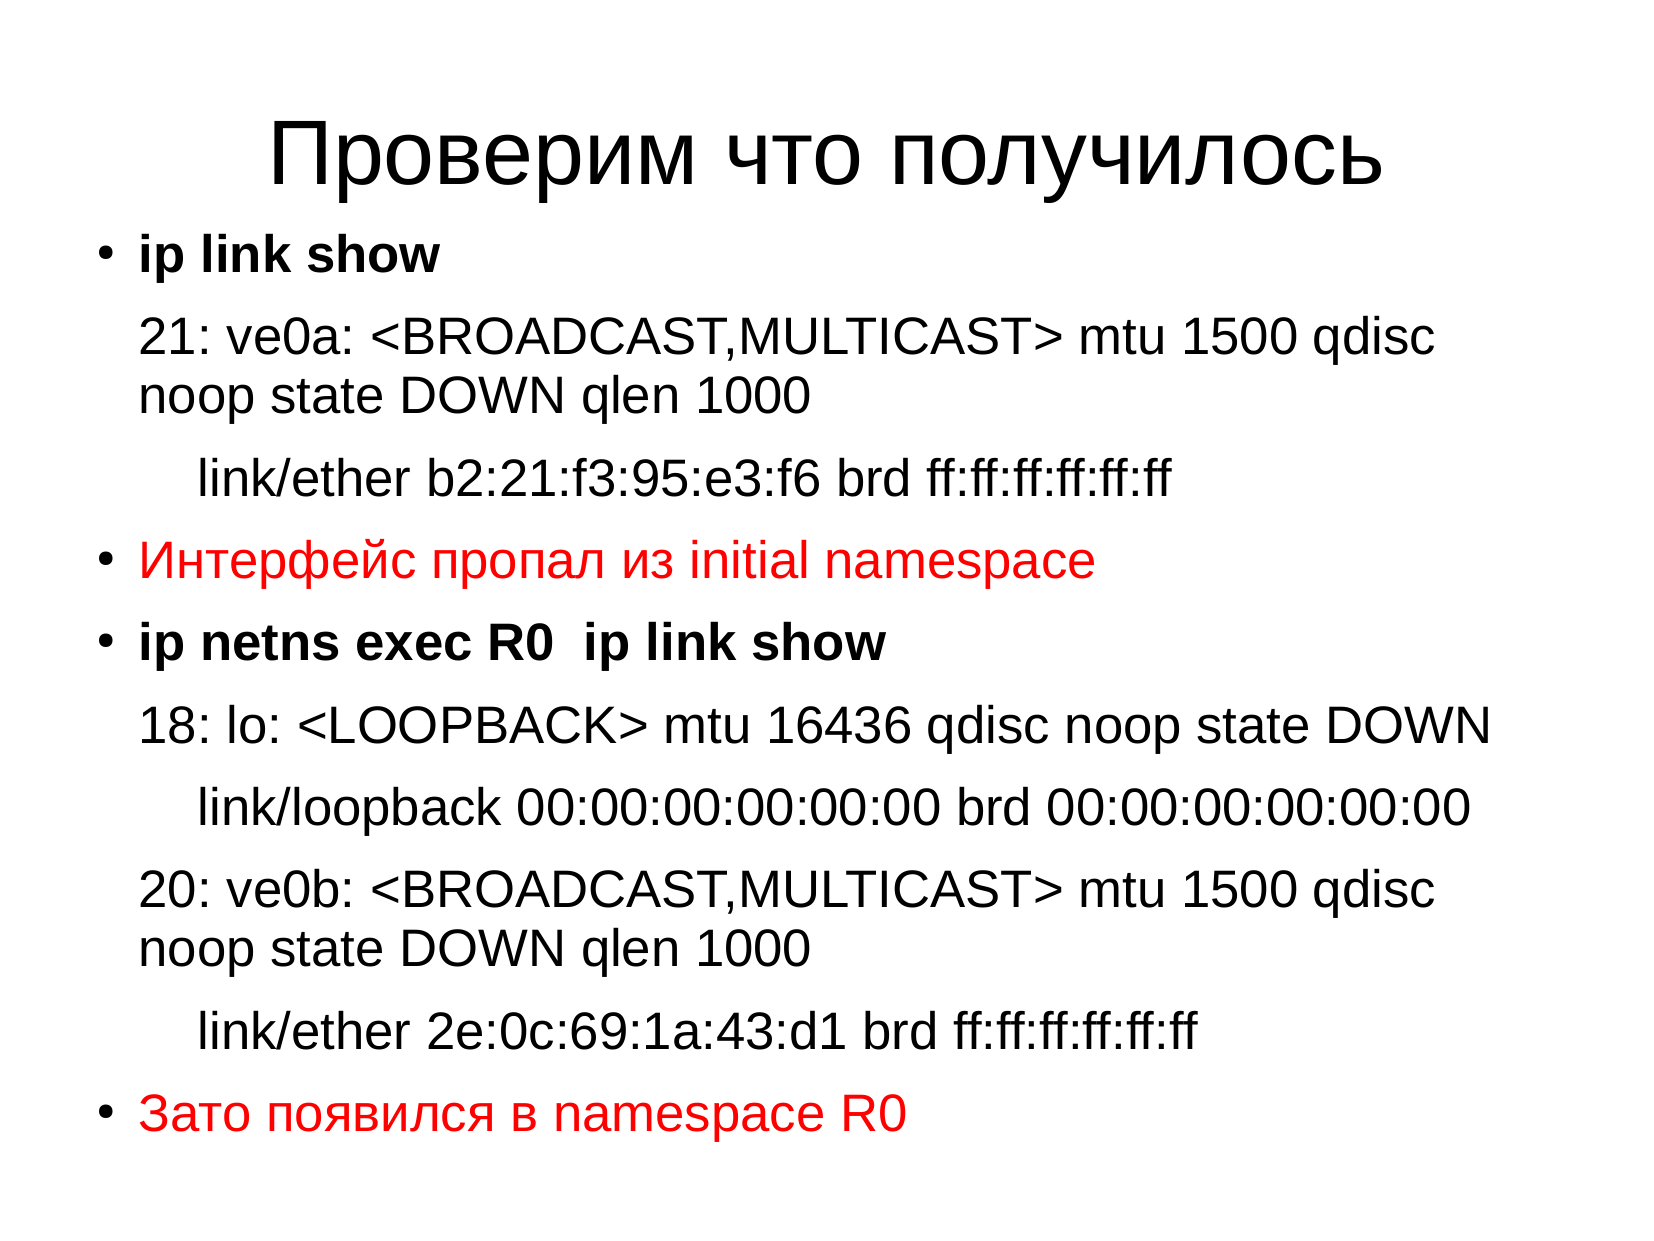

# Проверим что получилось
ip link show
21: ve0a: <BROADCAST,MULTICAST> mtu 1500 qdisc noop state DOWN qlen 1000
 link/ether b2:21:f3:95:e3:f6 brd ff:ff:ff:ff:ff:ff
Интерфейс пропал из initial namespace
ip netns exec R0 ip link show
18: lo: <LOOPBACK> mtu 16436 qdisc noop state DOWN
 link/loopback 00:00:00:00:00:00 brd 00:00:00:00:00:00
20: ve0b: <BROADCAST,MULTICAST> mtu 1500 qdisc noop state DOWN qlen 1000
 link/ether 2e:0c:69:1a:43:d1 brd ff:ff:ff:ff:ff:ff
Зато появился в namespace R0